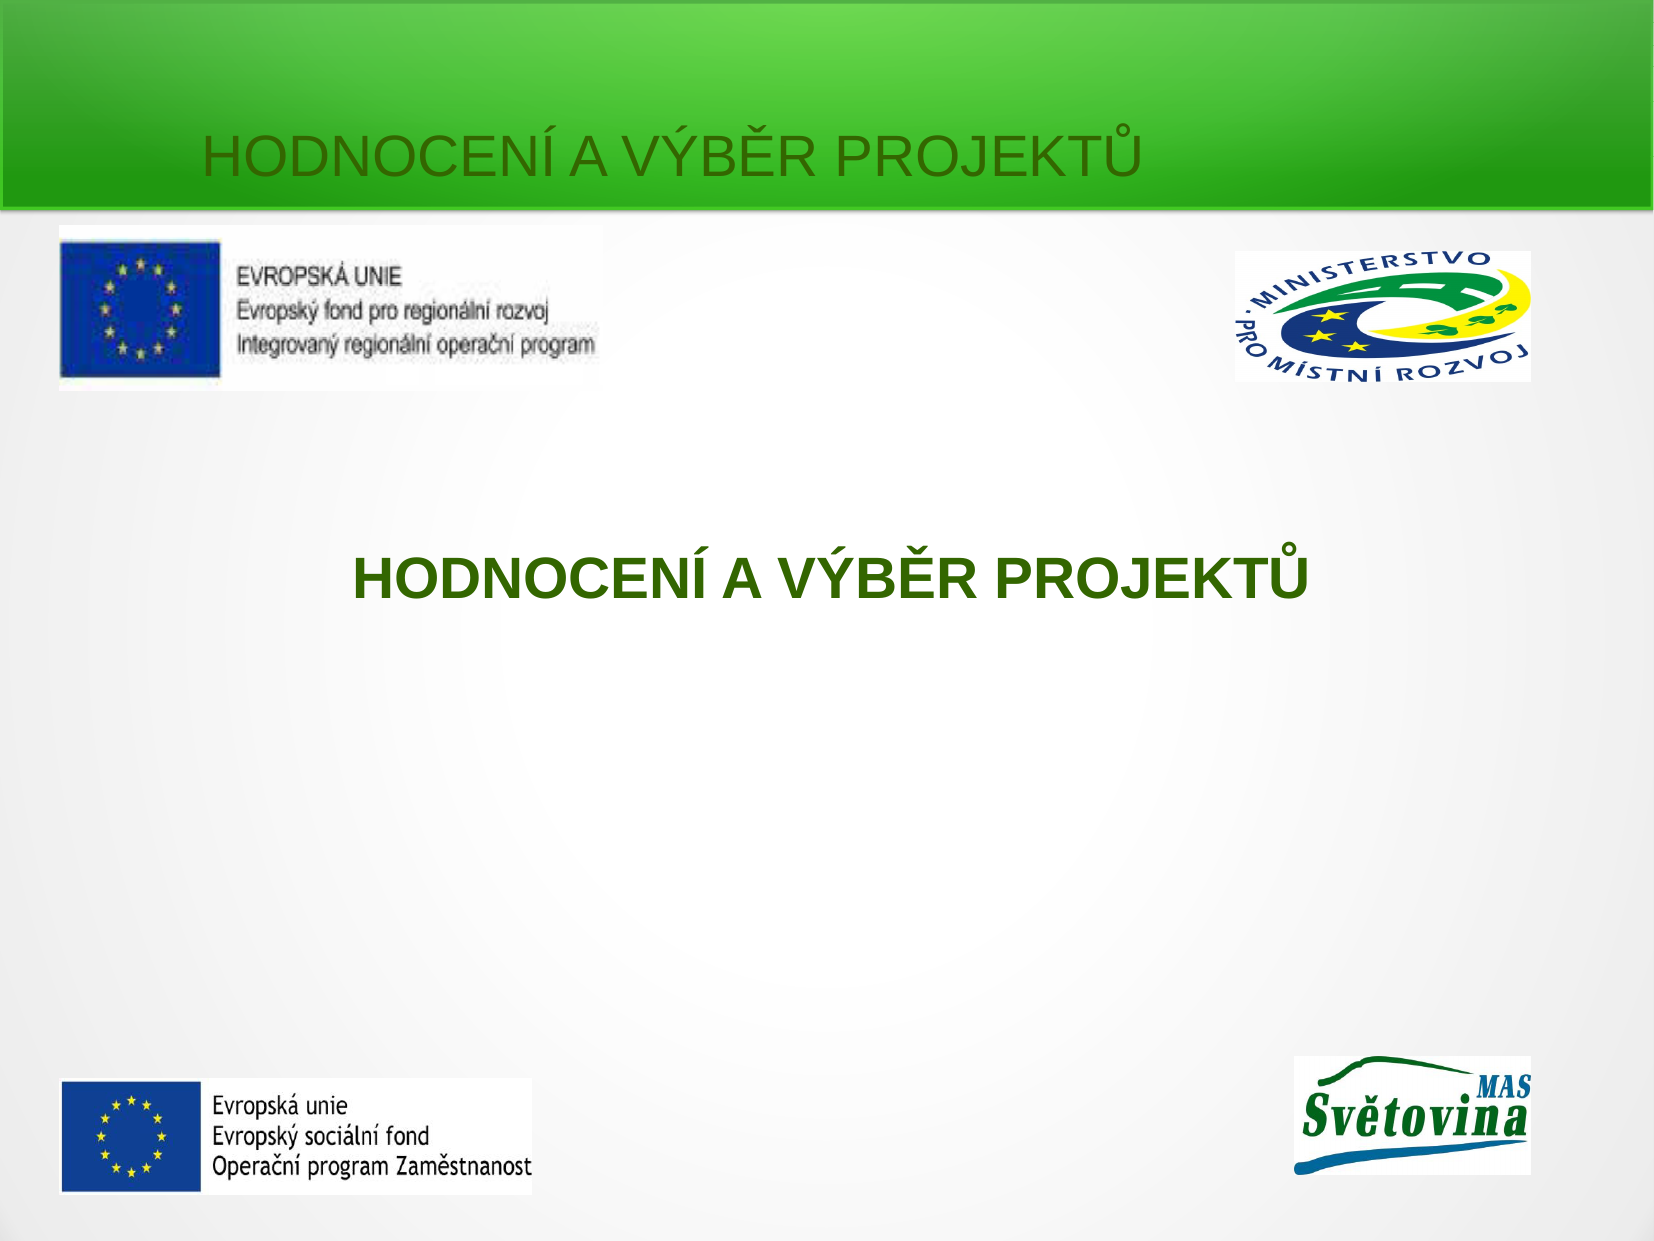

# HODNOCENÍ A VÝBĚR PROJEKTŮ
HODNOCENÍ A VÝBĚR PROJEKTŮ